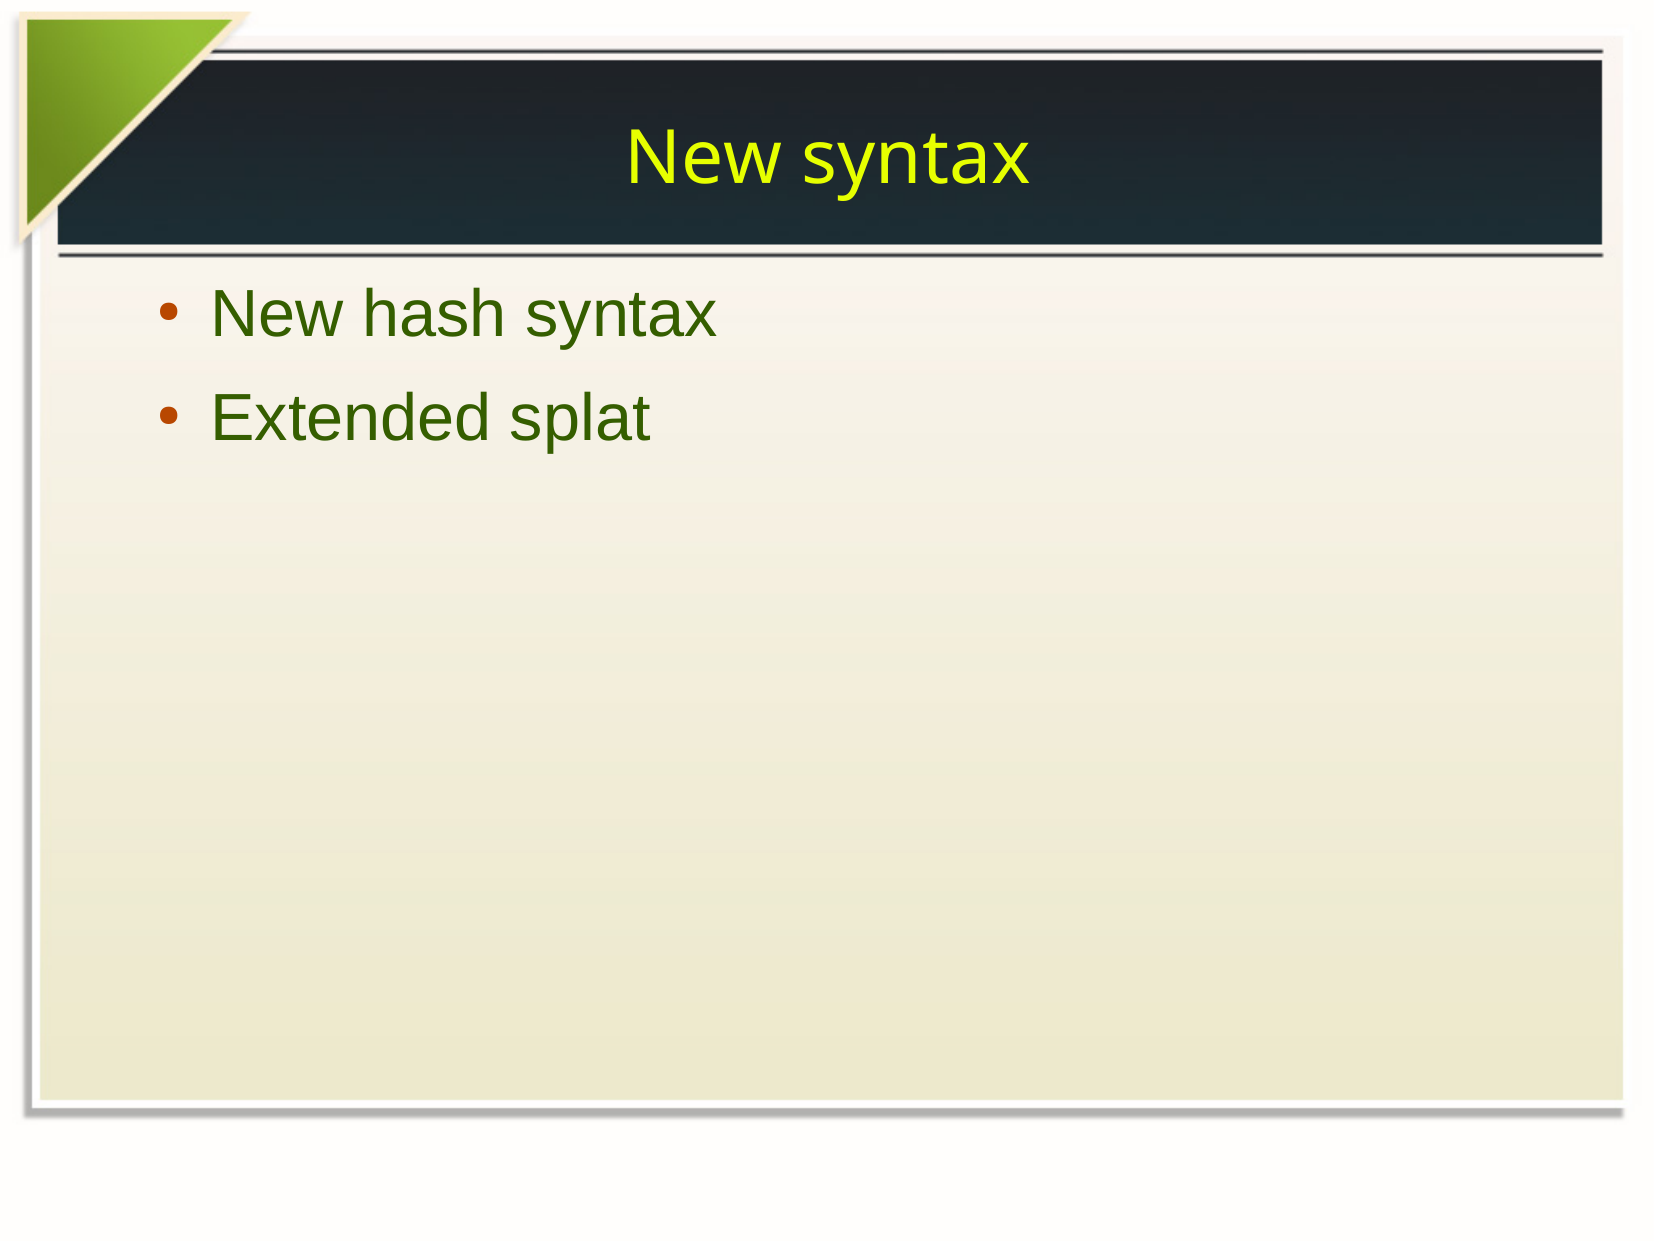

# New syntax
New hash syntax
Extended splat